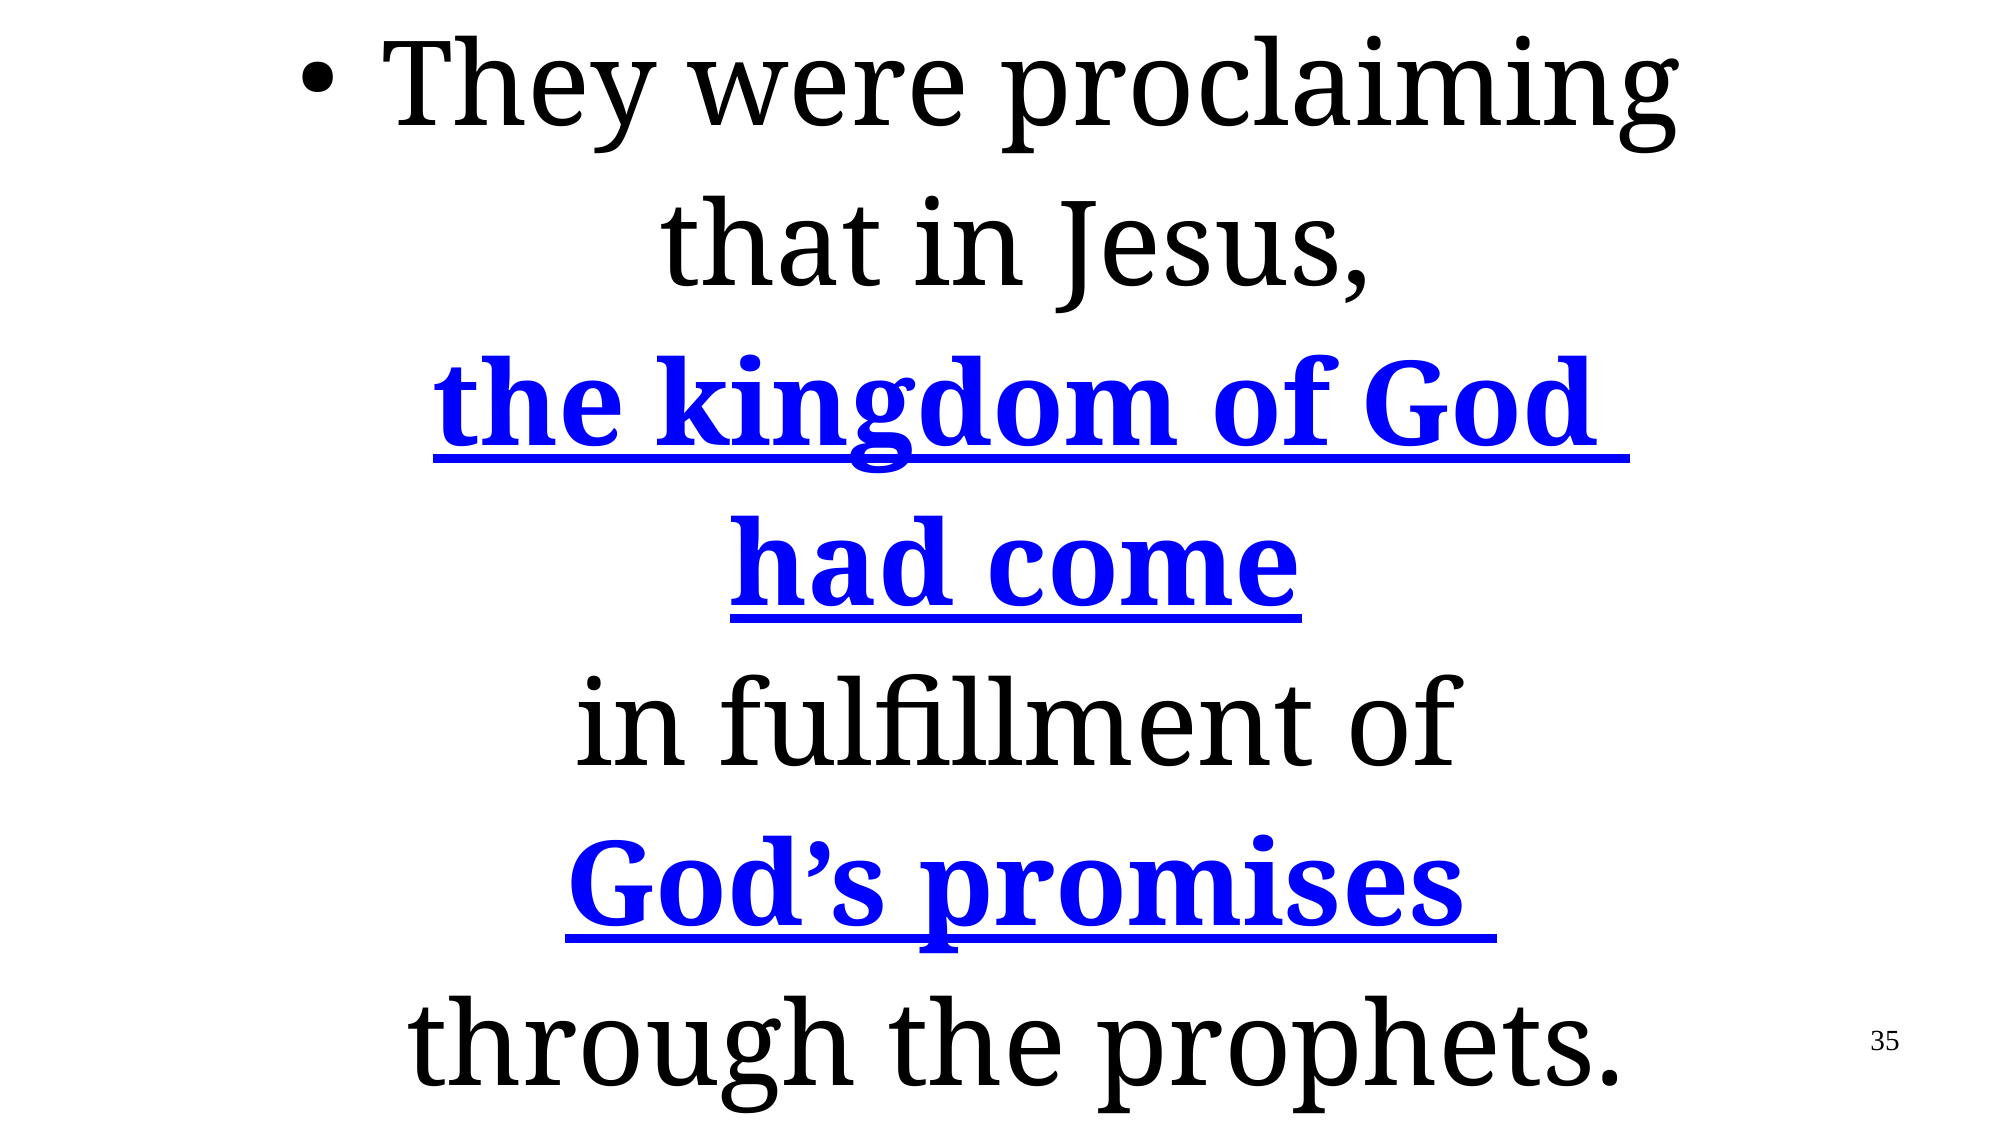

# They were proclaiming that in Jesus, the kingdom of God had come in fulfillment of God’s promises through the prophets.
35